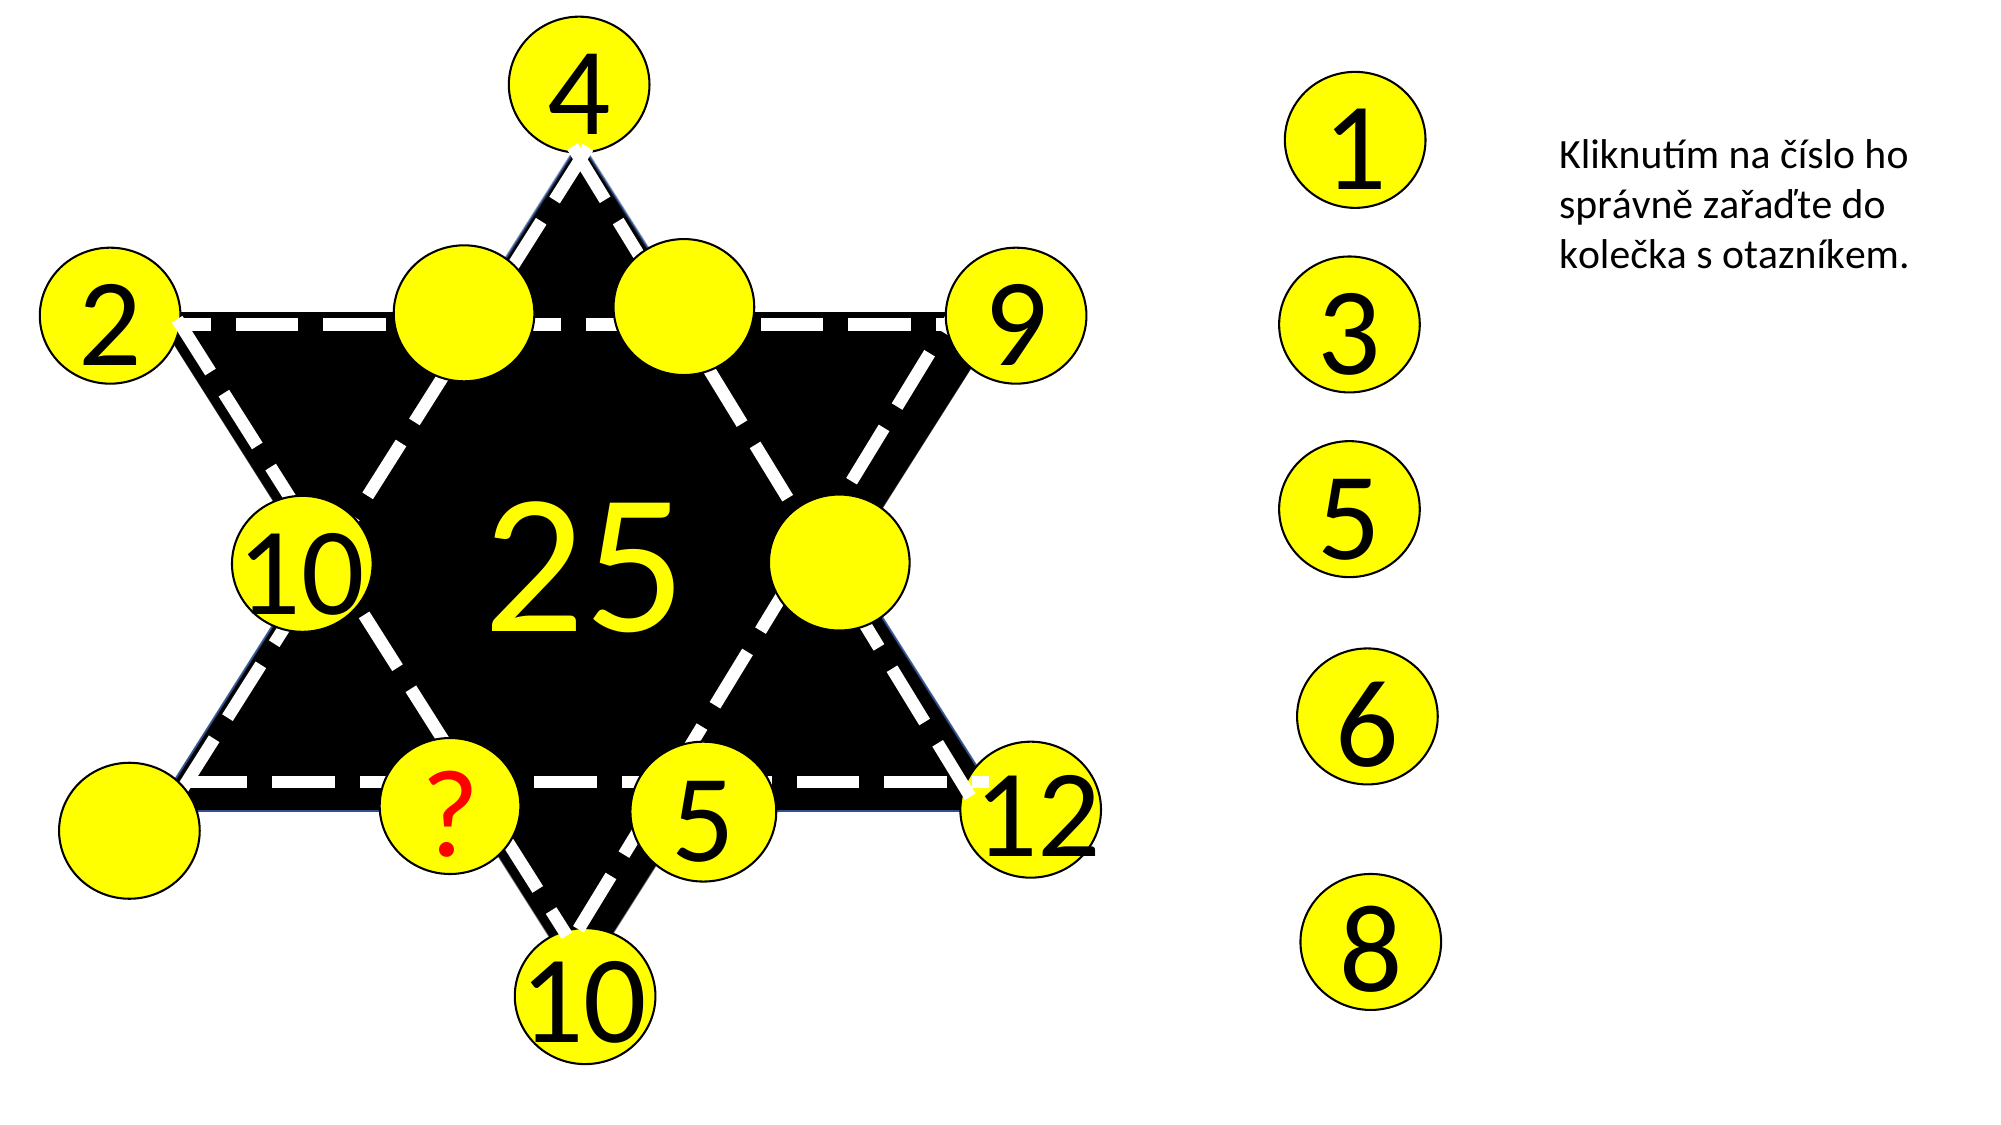

4
1
Kliknutím na číslo ho
správně zařaďte do
kolečka s otazníkem.
2
9
3
25
5
10
6
12
?
5
8
10